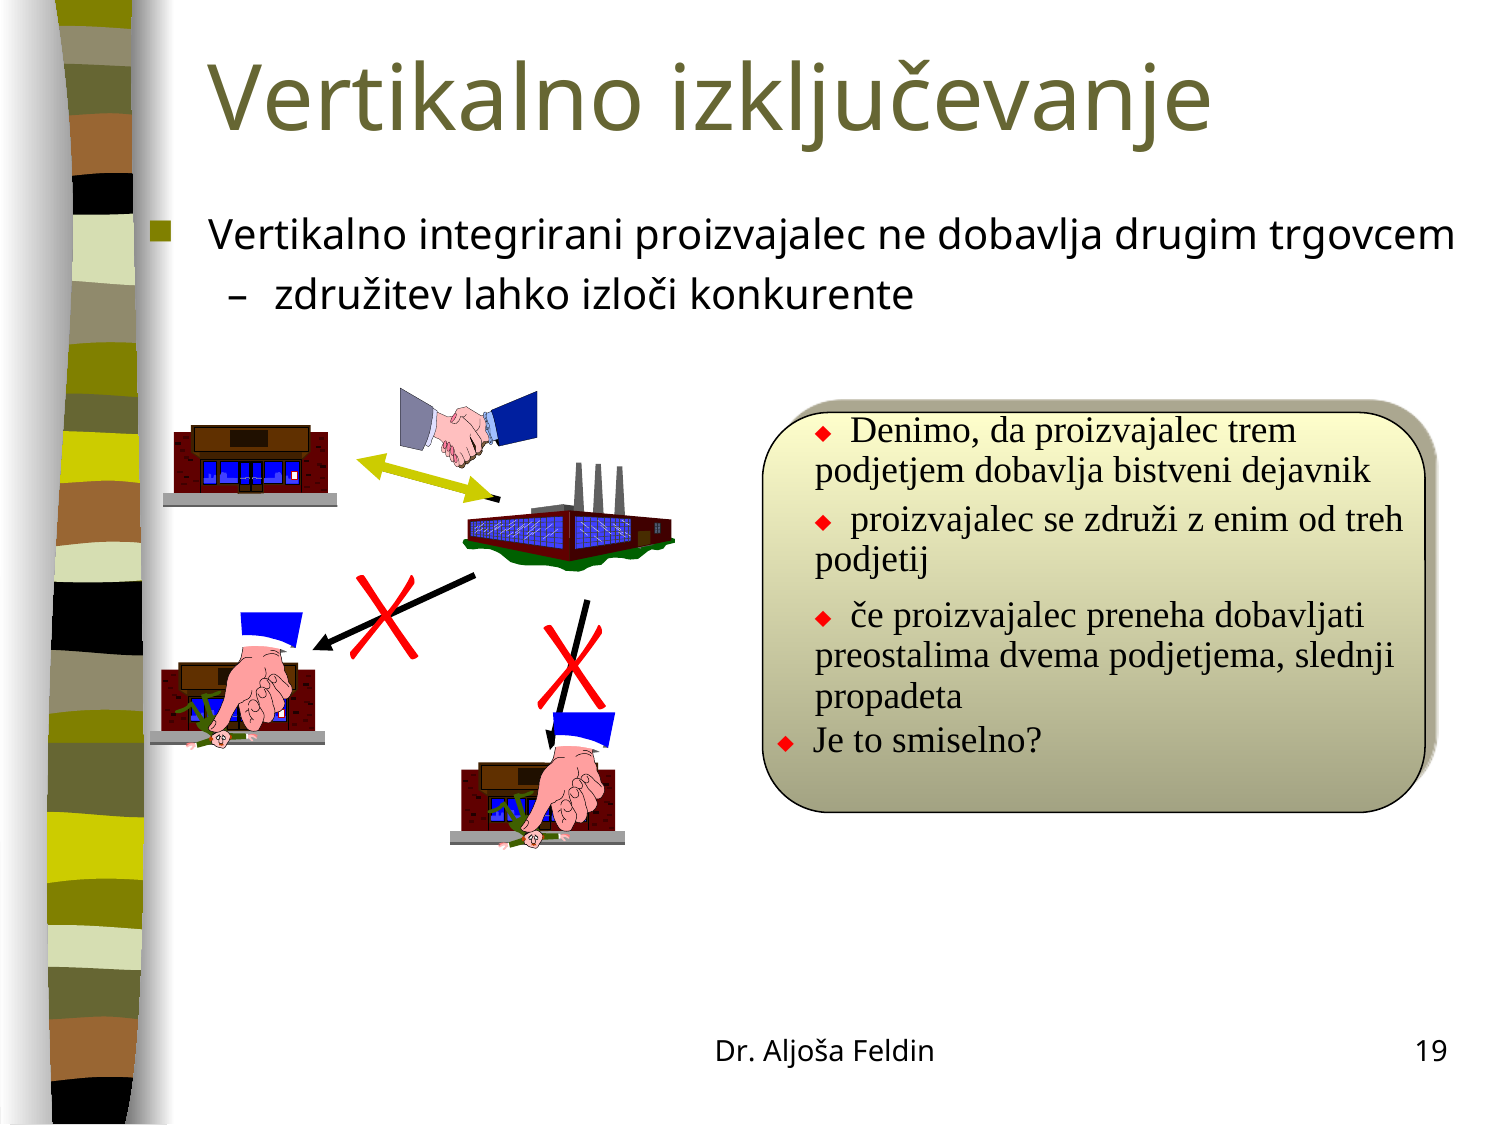

# Vertikalno izključevanje
Vertikalno integrirani proizvajalec ne dobavlja drugim trgovcem
združitev lahko izloči konkurente
Denimo, da proizvajalec trem podjetjem dobavlja bistveni dejavnik
proizvajalec se združi z enim od treh podjetij
če proizvajalec preneha dobavljati preostalima dvema podjetjema, slednji propadeta
Je to smiselno?
Dr. Aljoša Feldin